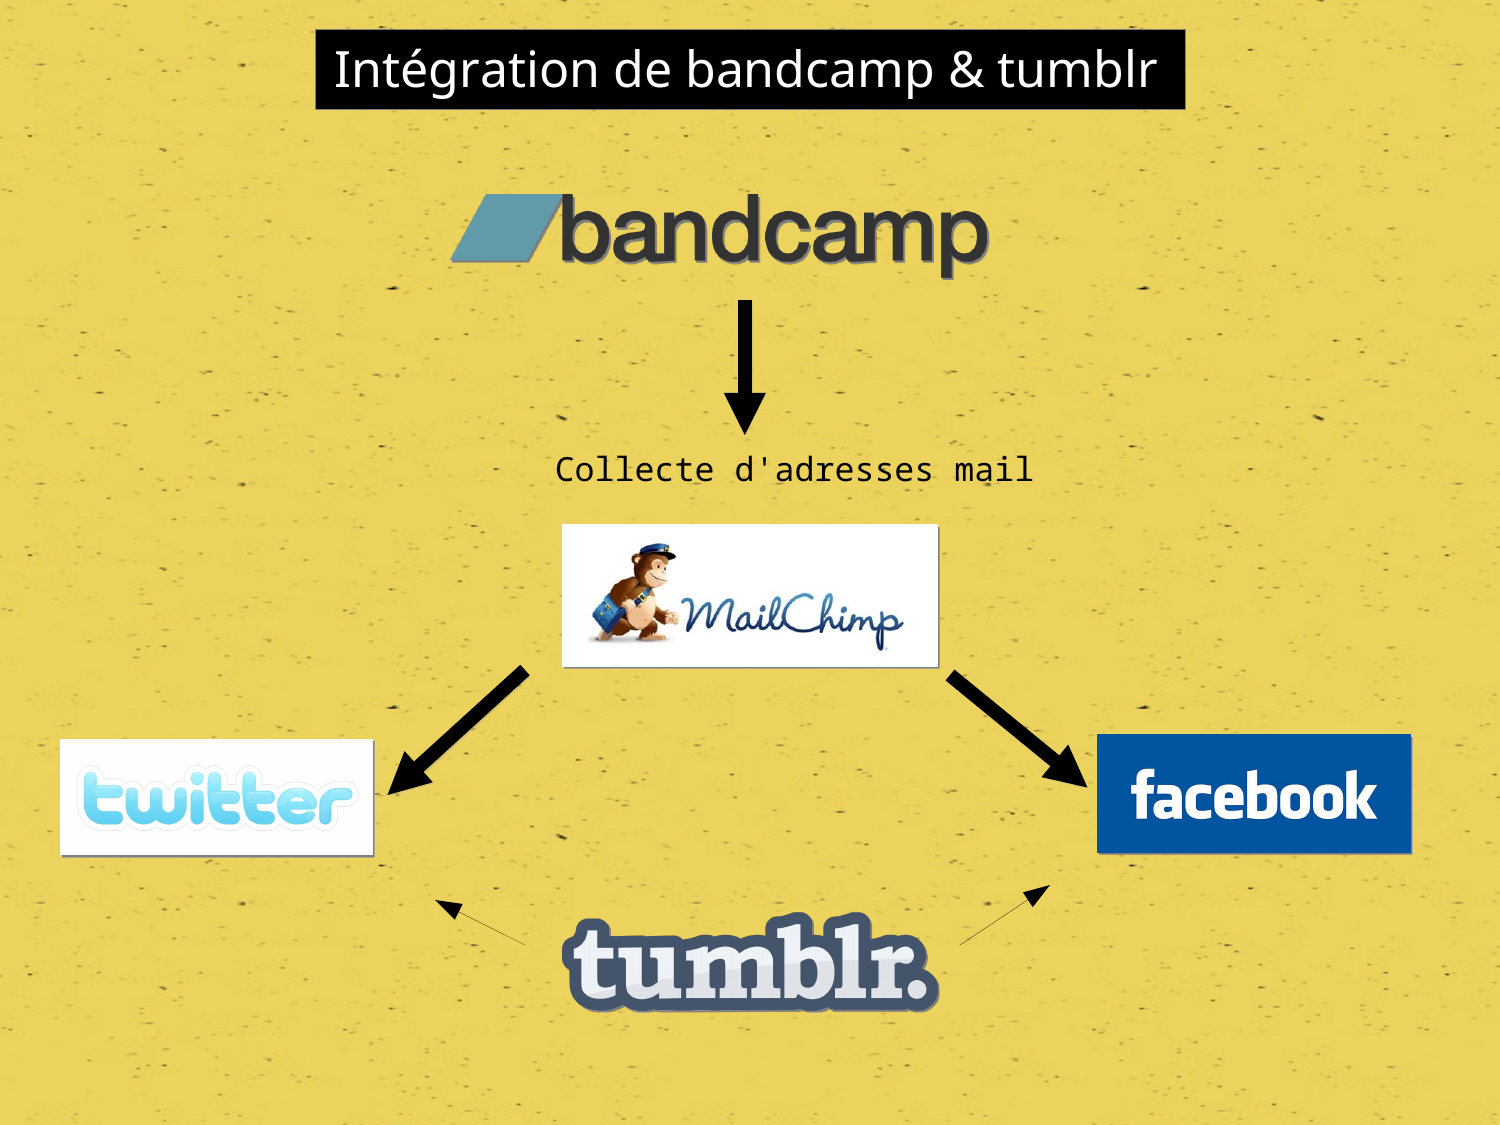

Intégration de bandcamp & tumblr
Collecte d'adresses mail